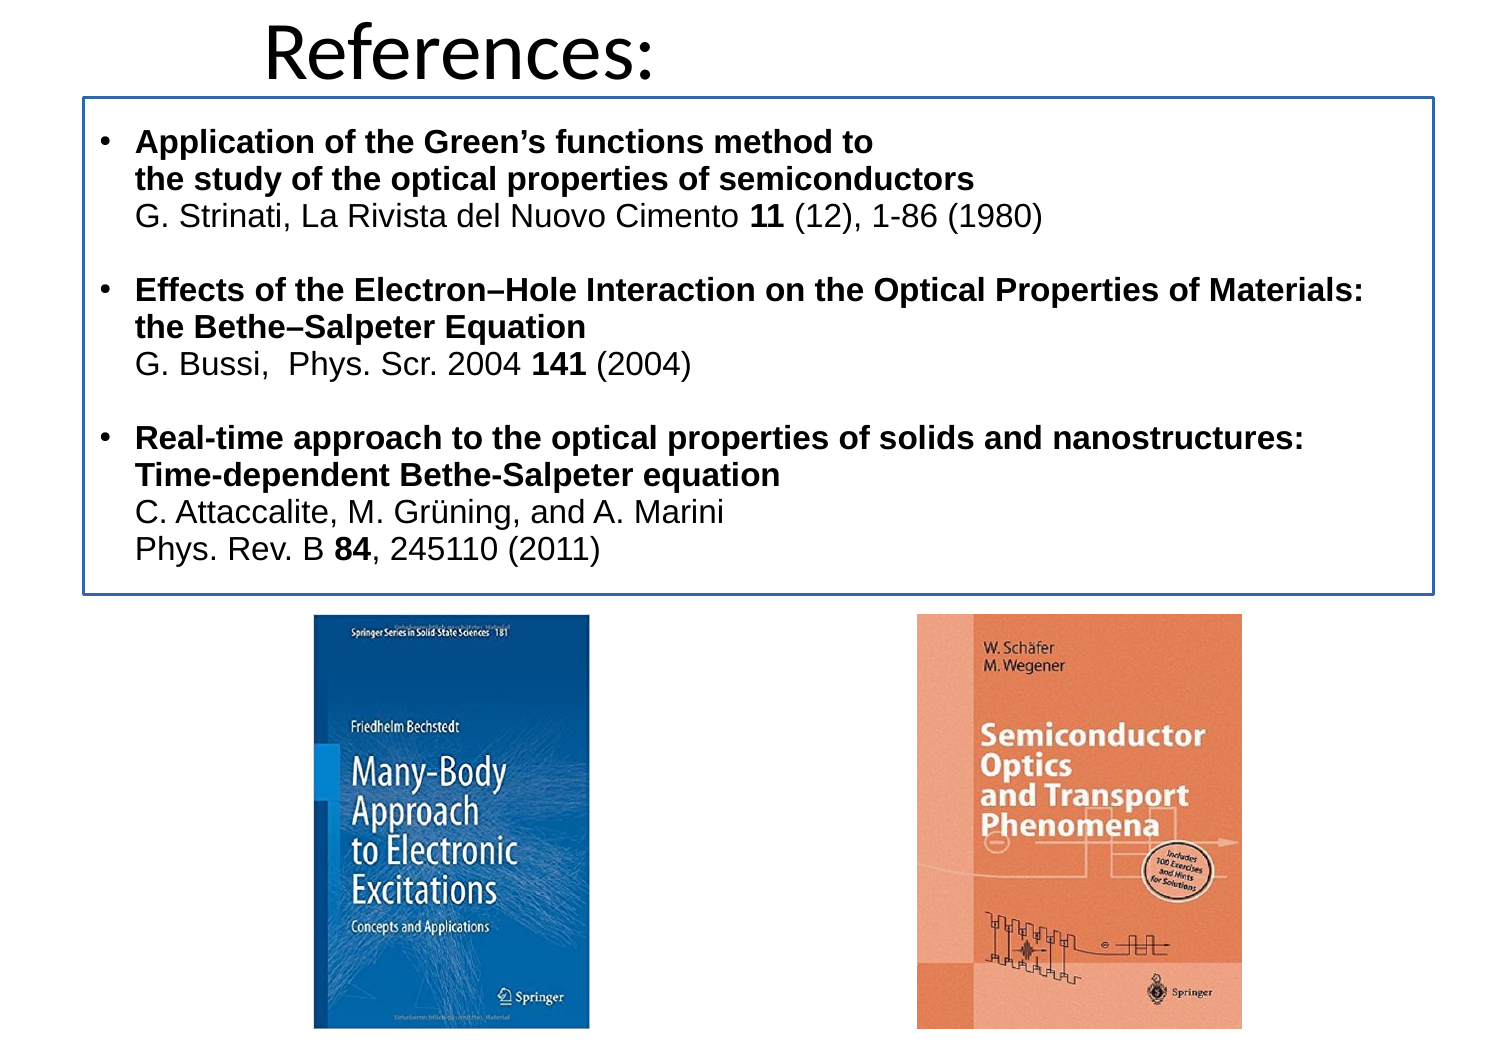

References:
Application of the Green’s functions method to
the study of the optical properties of semiconductors
G. Strinati, La Rivista del Nuovo Cimento 11 (12), 1-86 (1980)
Effects of the Electron–Hole Interaction on the Optical Properties of Materials:
the Bethe–Salpeter Equation
G. Bussi, Phys. Scr. 2004 141 (2004)
Real-time approach to the optical properties of solids and nanostructures:
Time-dependent Bethe-Salpeter equation
C. Attaccalite, M. Grüning, and A. Marini
Phys. Rev. B 84, 245110 (2011)